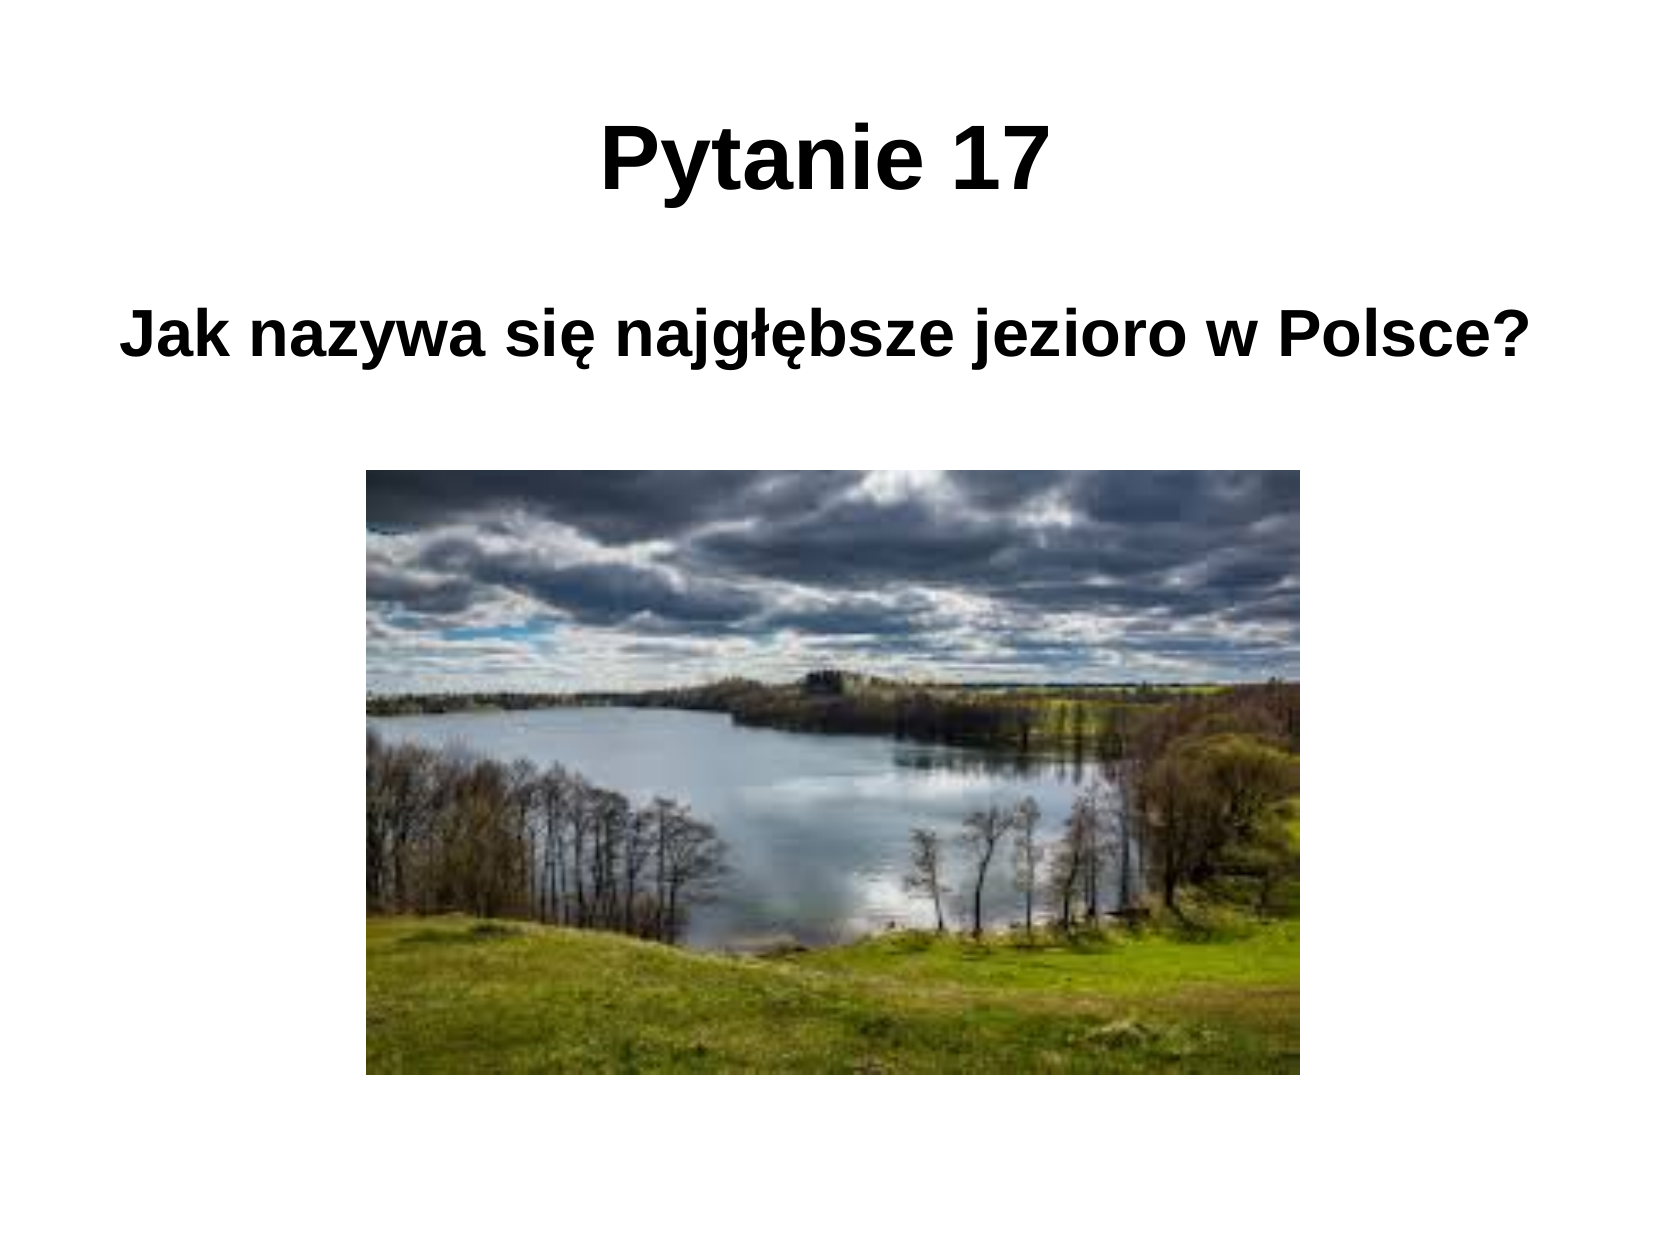

# Pytanie 17
Jak nazywa się najgłębsze jezioro w Polsce?